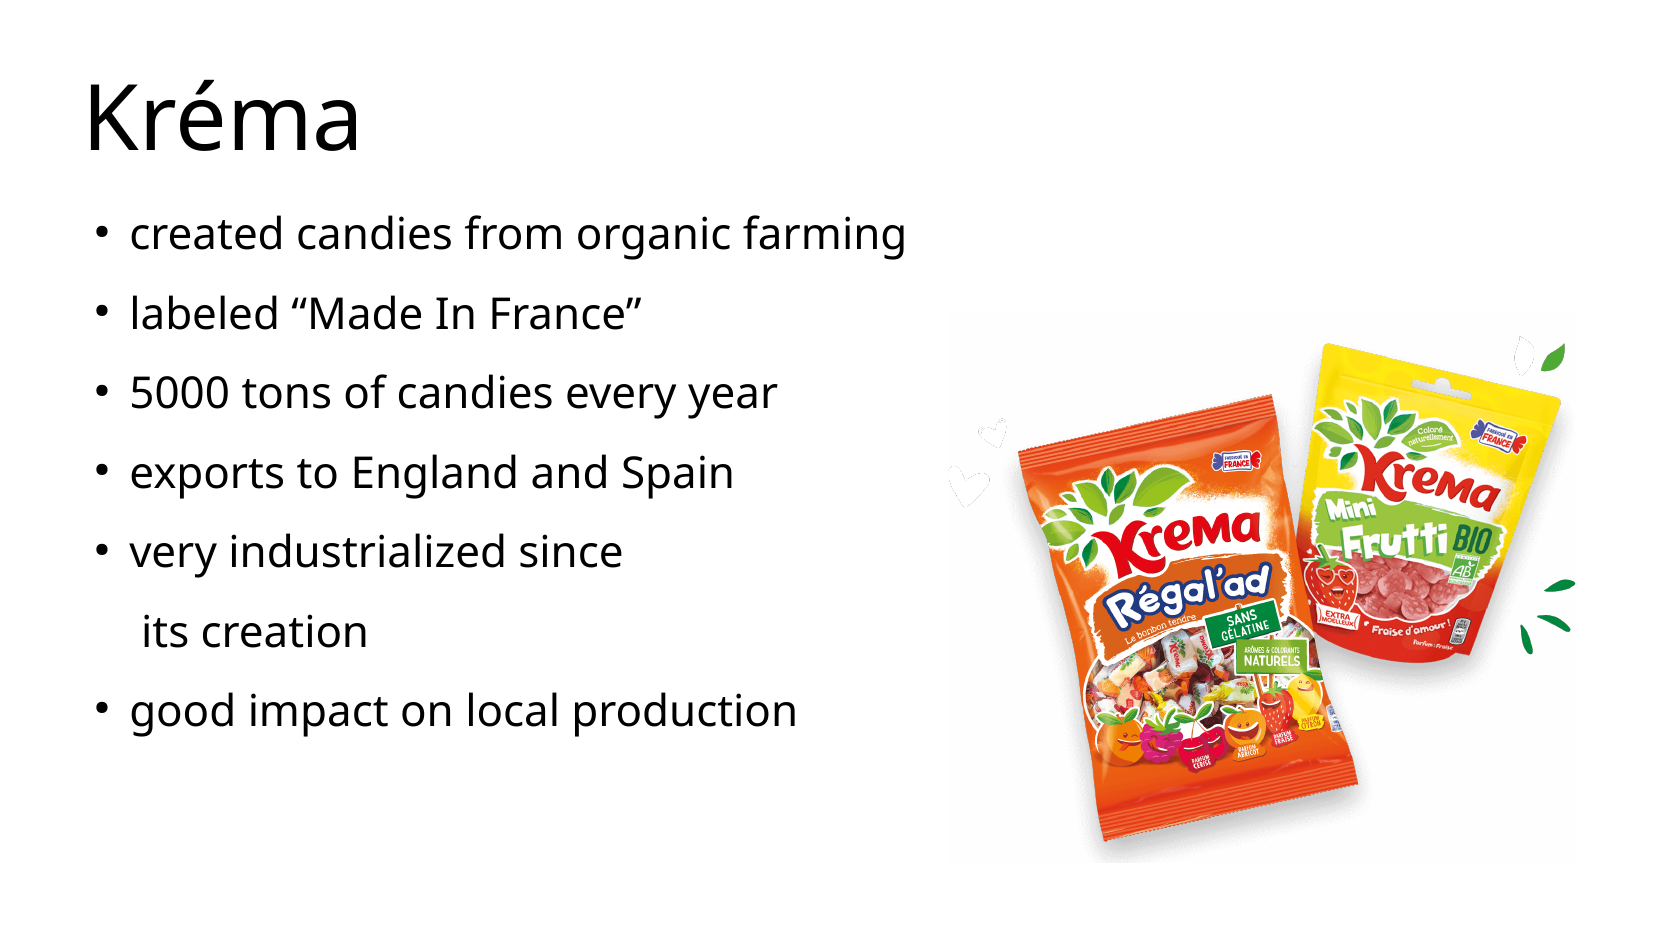

# Kréma
created candies from organic farming
labeled “Made In France”
5000 tons of candies every year
exports to England and Spain
very industrialized since
 its creation
good impact on local production